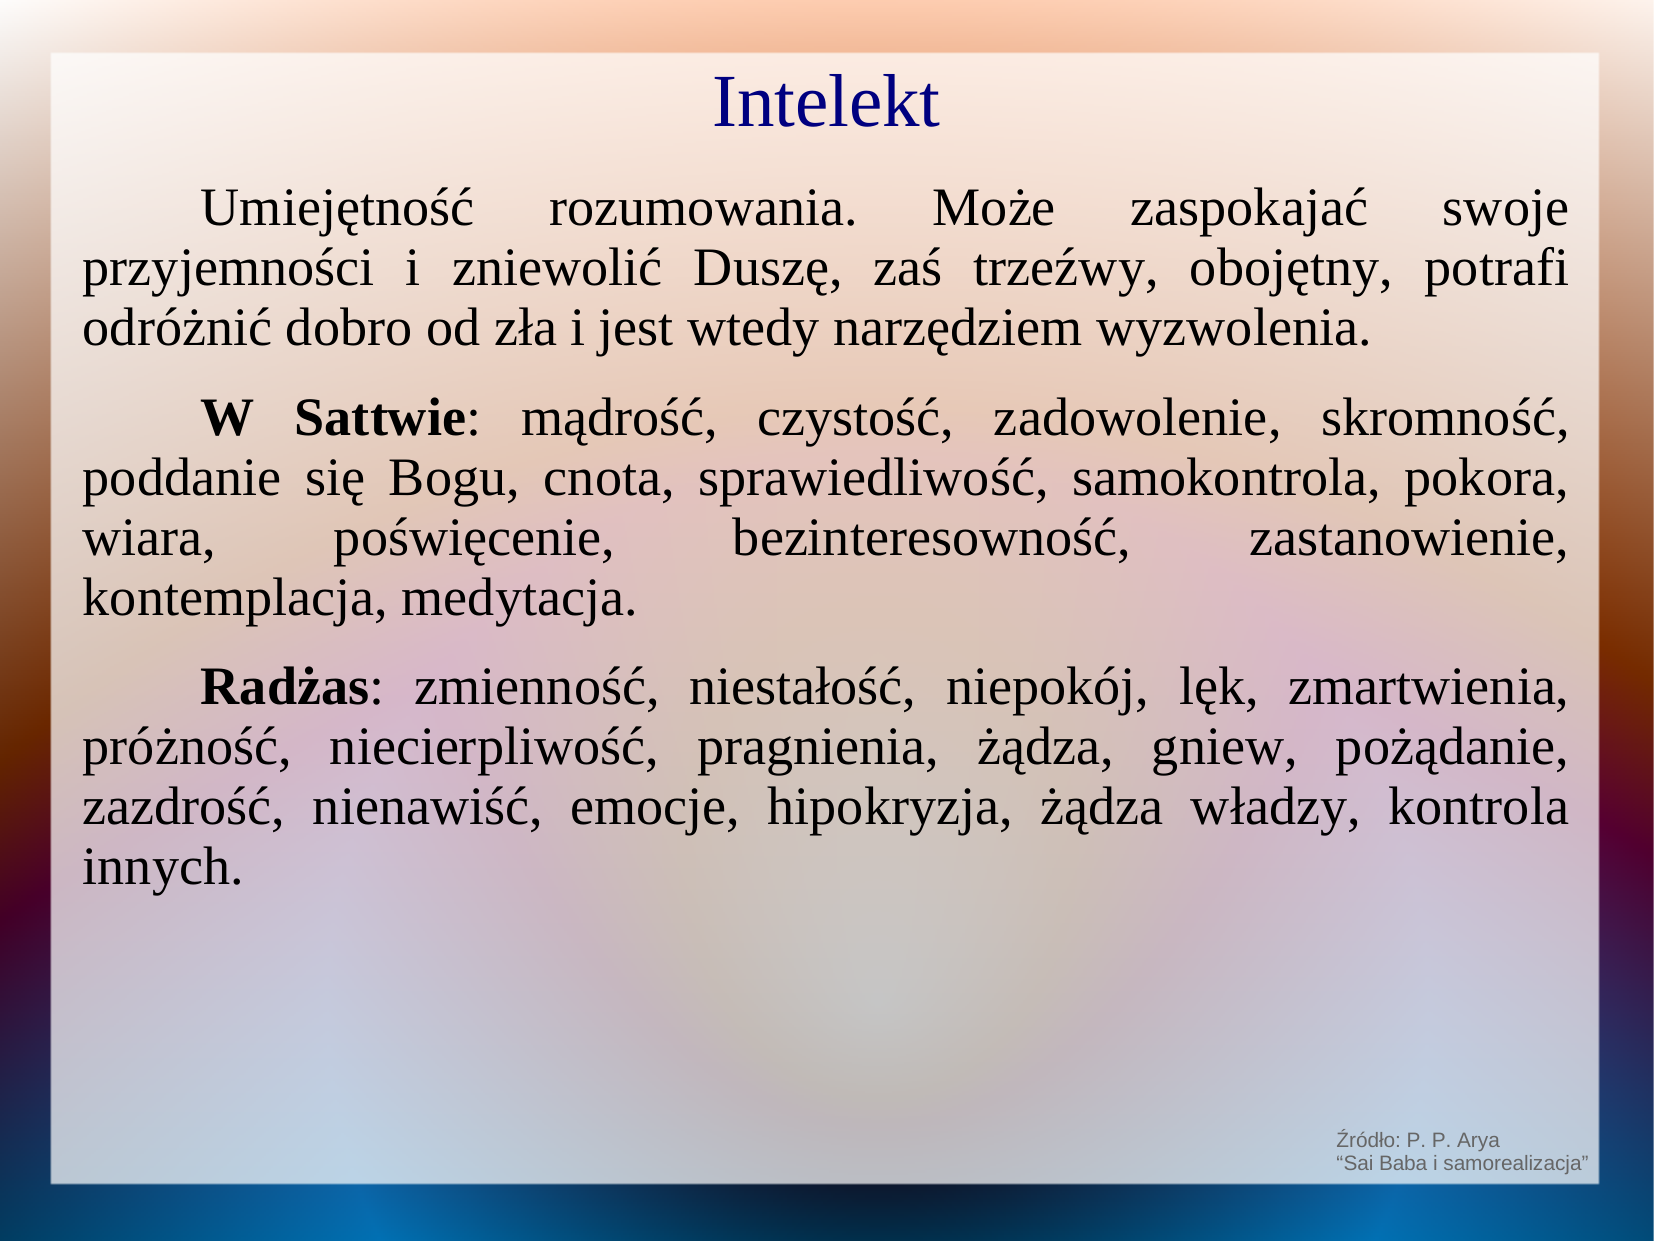

# Intelekt
Umiejętność rozumowania. Może zaspokajać swoje przyjemności i zniewolić Duszę, zaś trzeźwy, obojętny, potrafi odróżnić dobro od zła i jest wtedy narzędziem wyzwolenia.
W Sattwie: mądrość, czystość, zadowolenie, skromność, poddanie się Bogu, cnota, sprawiedliwość, samokontrola, pokora, wiara, poświęcenie, bezinteresowność, zastanowienie, kontemplacja, medytacja.
Radżas: zmienność, niestałość, niepokój, lęk, zmartwienia, próżność, niecierpliwość, pragnienia, żądza, gniew, pożądanie, zazdrość, nienawiść, emocje, hipokryzja, żądza władzy, kontrola innych.
Źródło: P. P. Arya
“Sai Baba i samorealizacja”